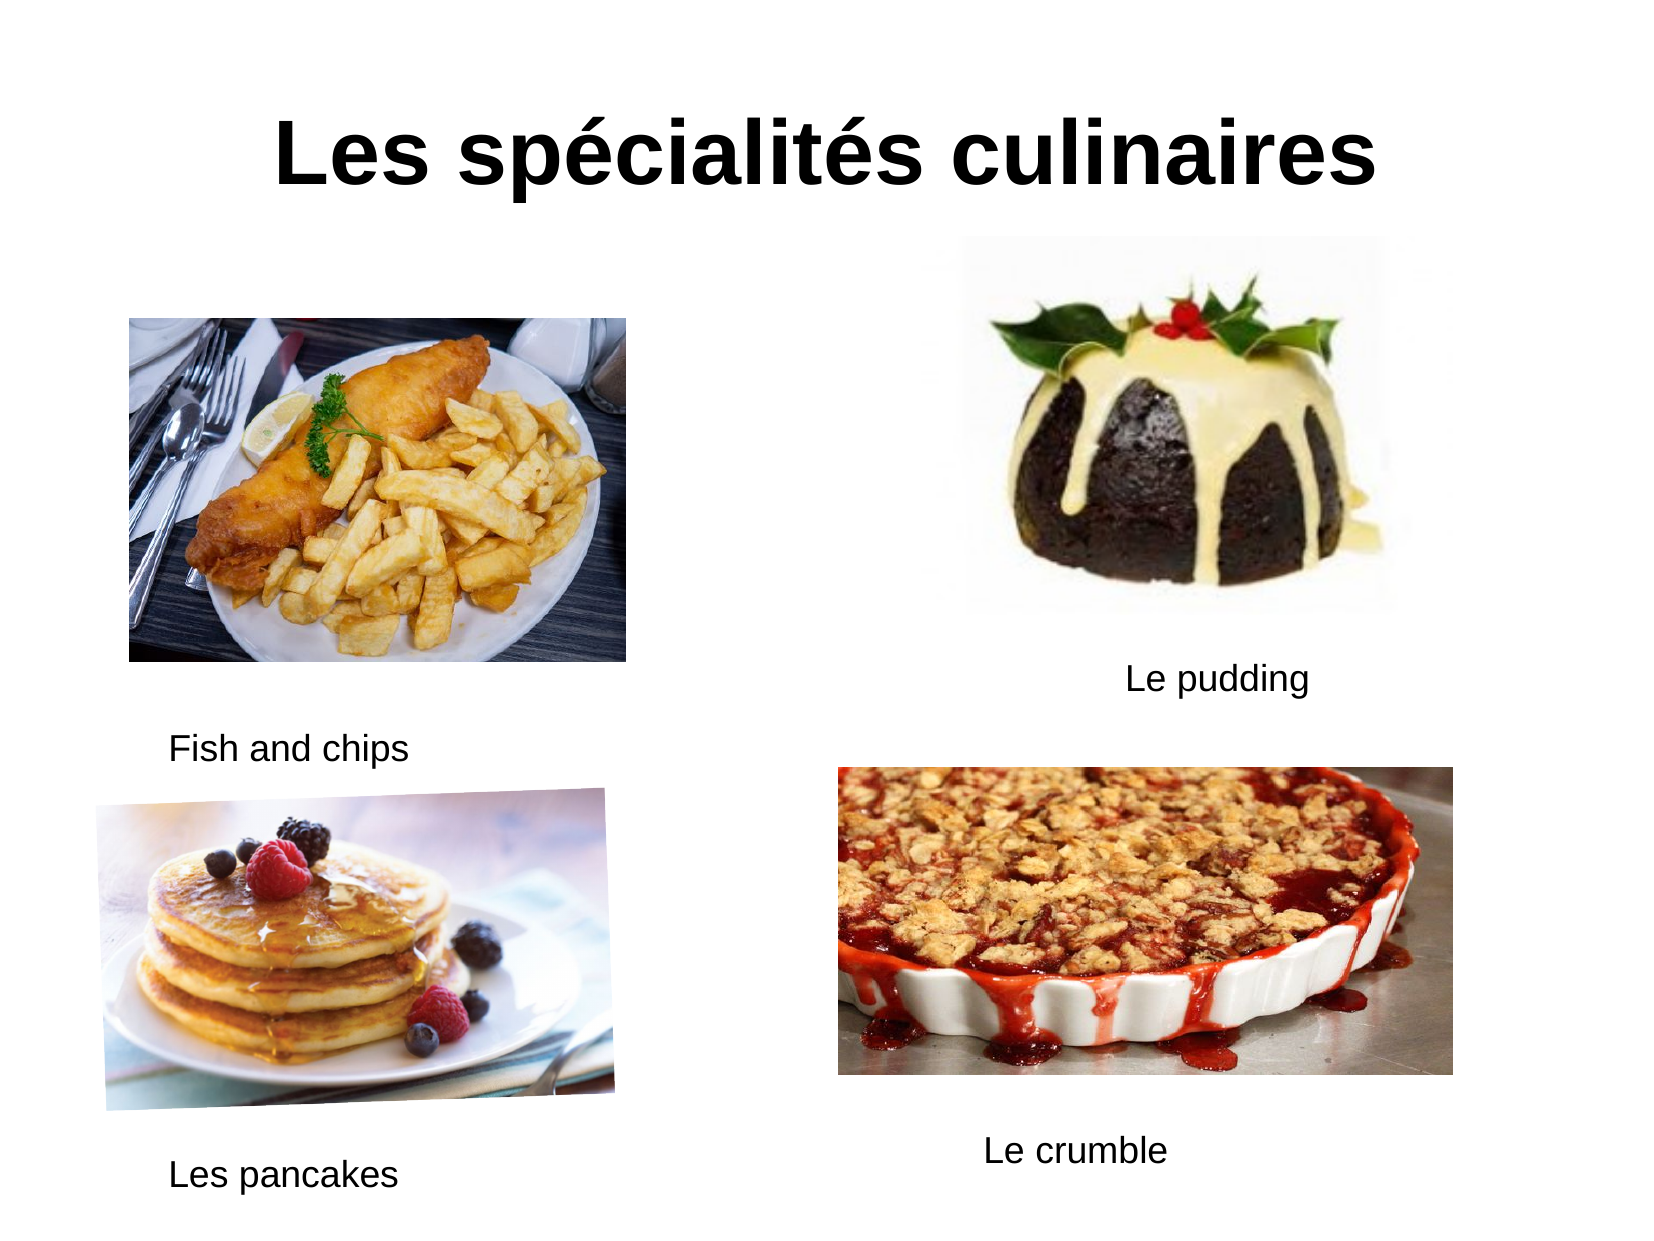

# Les spécialités culinaires
Le pudding
Fish and chips
Le crumble
Les pancakes